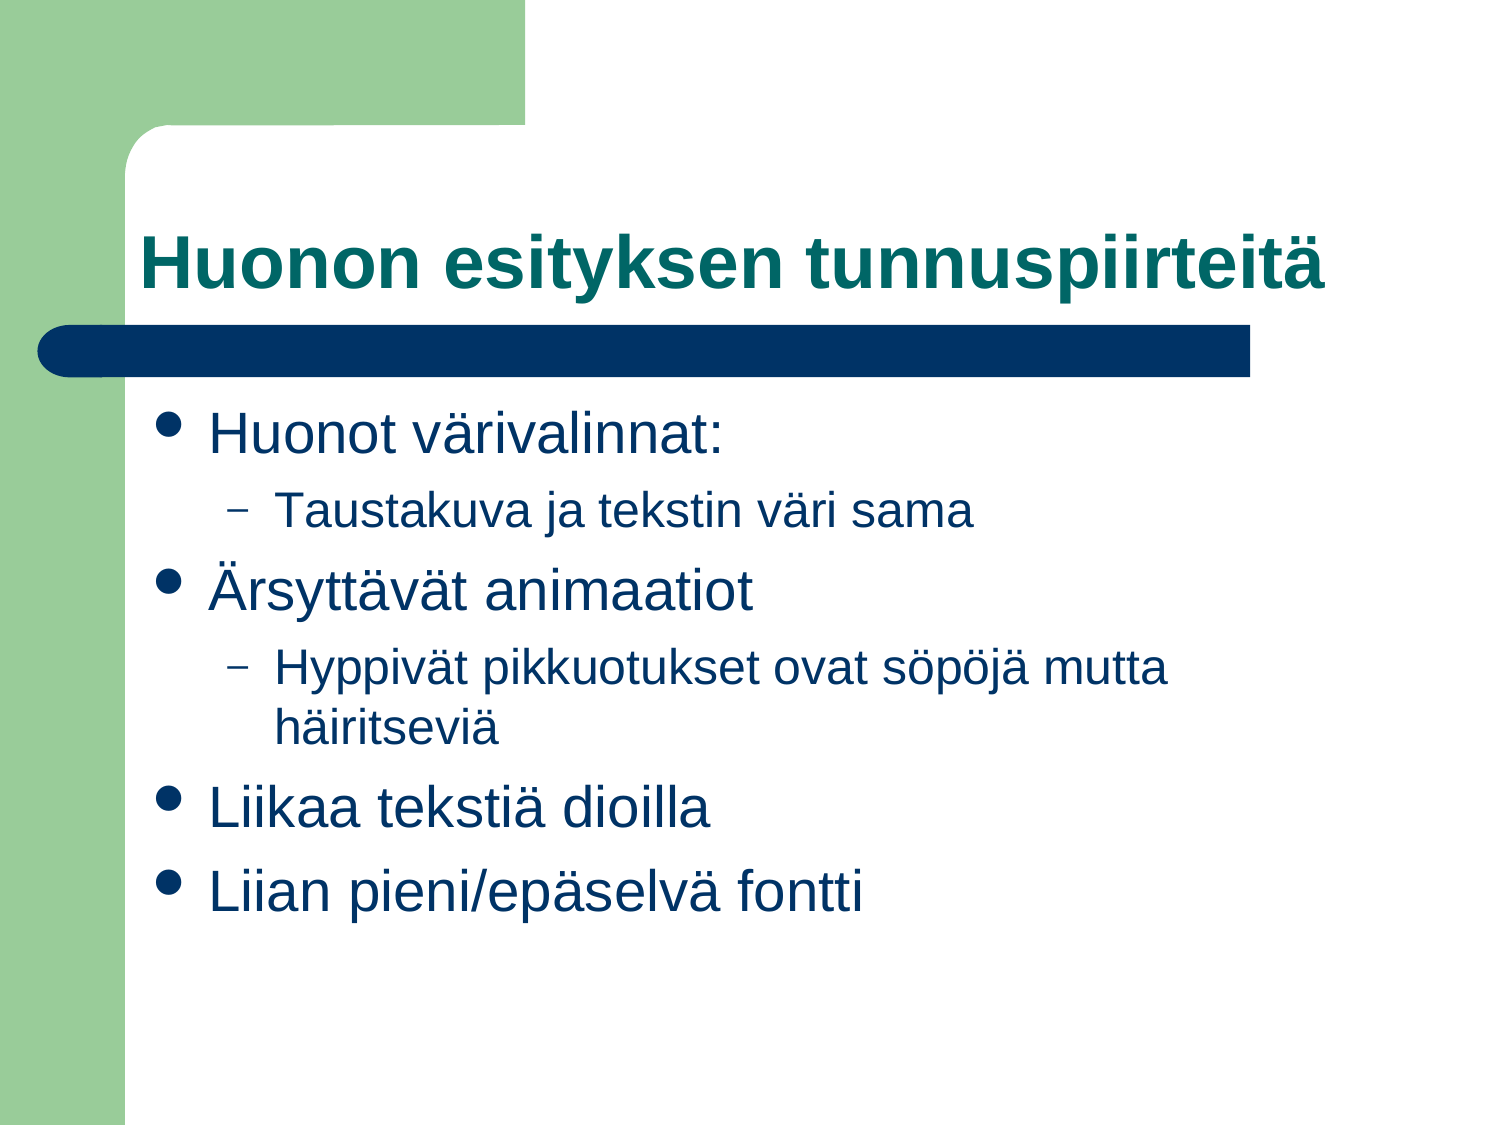

# Huonon esityksen tunnuspiirteitä
Huonot värivalinnat:
Taustakuva ja tekstin väri sama
Ärsyttävät animaatiot
Hyppivät pikkuotukset ovat söpöjä mutta häiritseviä
Liikaa tekstiä dioilla
Liian pieni/epäselvä fontti